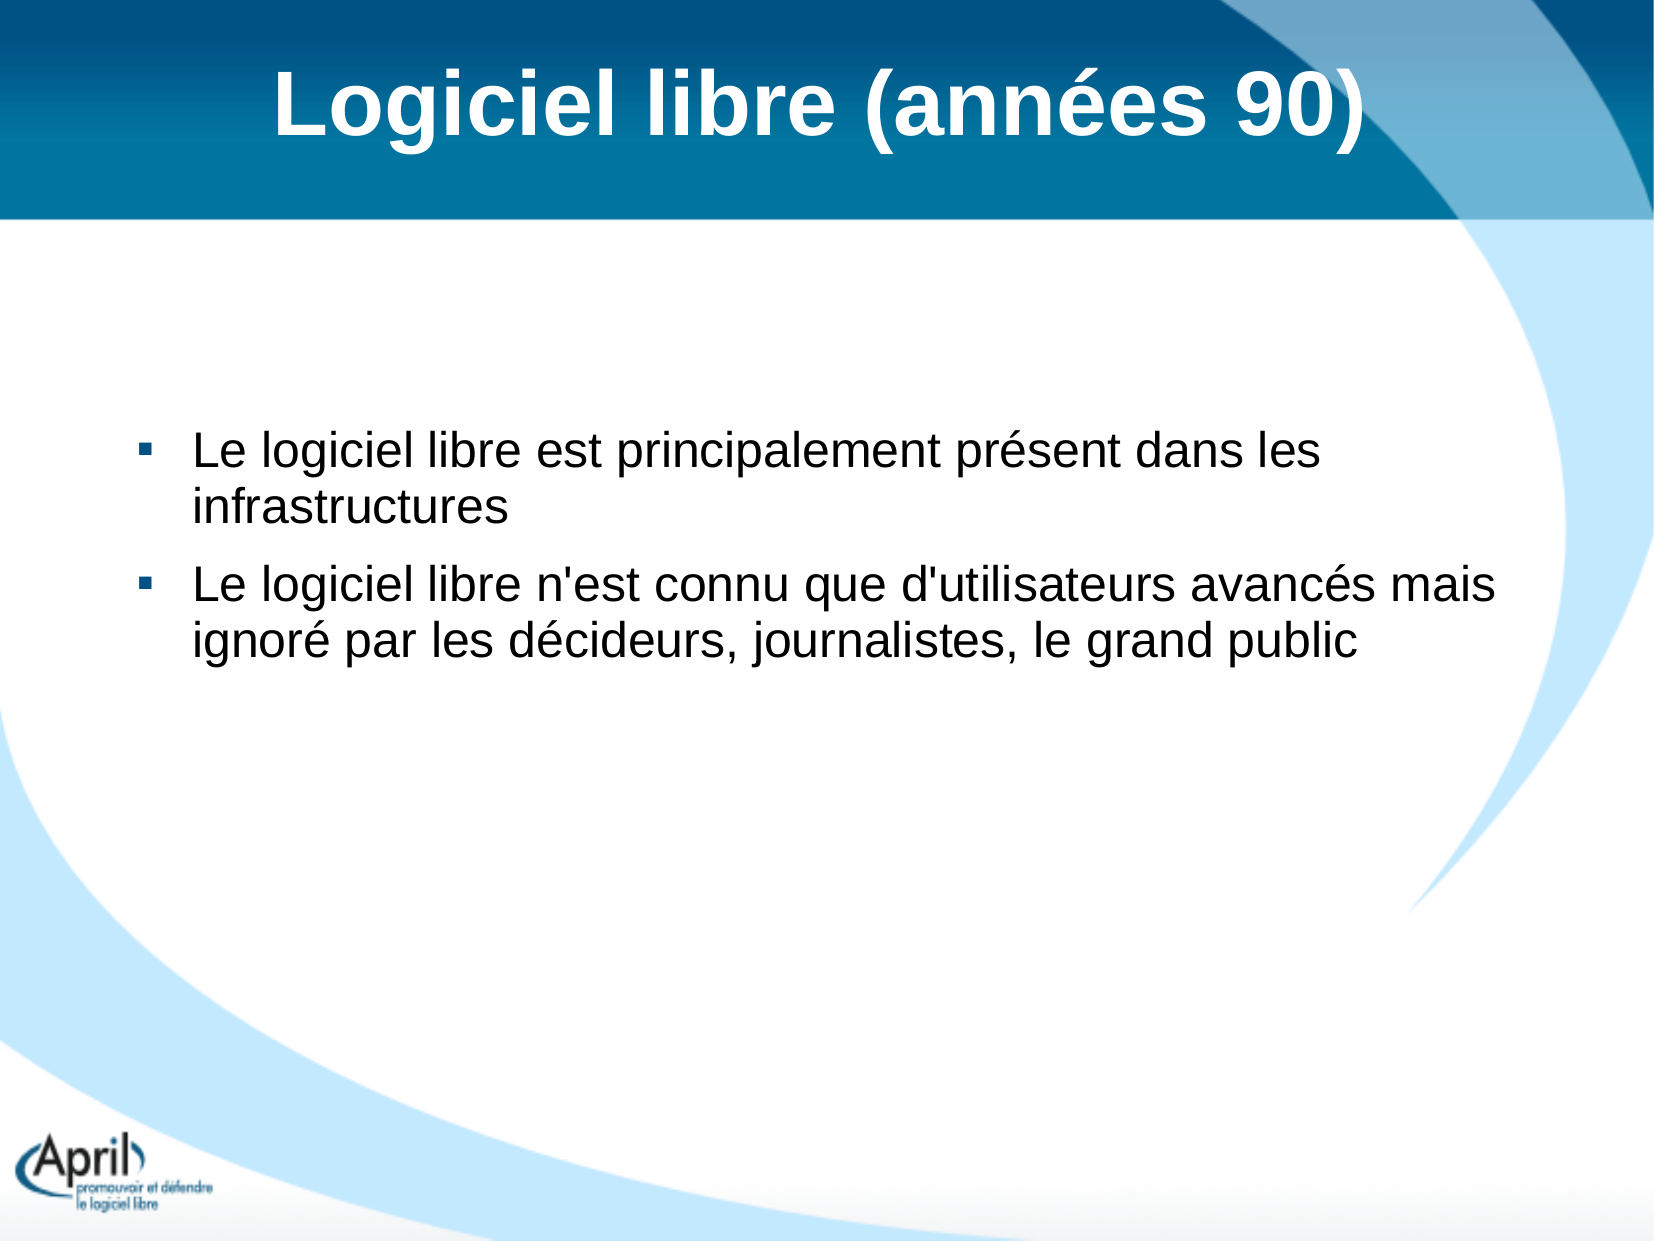

# Logiciel libre (années 90)
Le logiciel libre est principalement présent dans les infrastructures
Le logiciel libre n'est connu que d'utilisateurs avancés mais ignoré par les décideurs, journalistes, le grand public